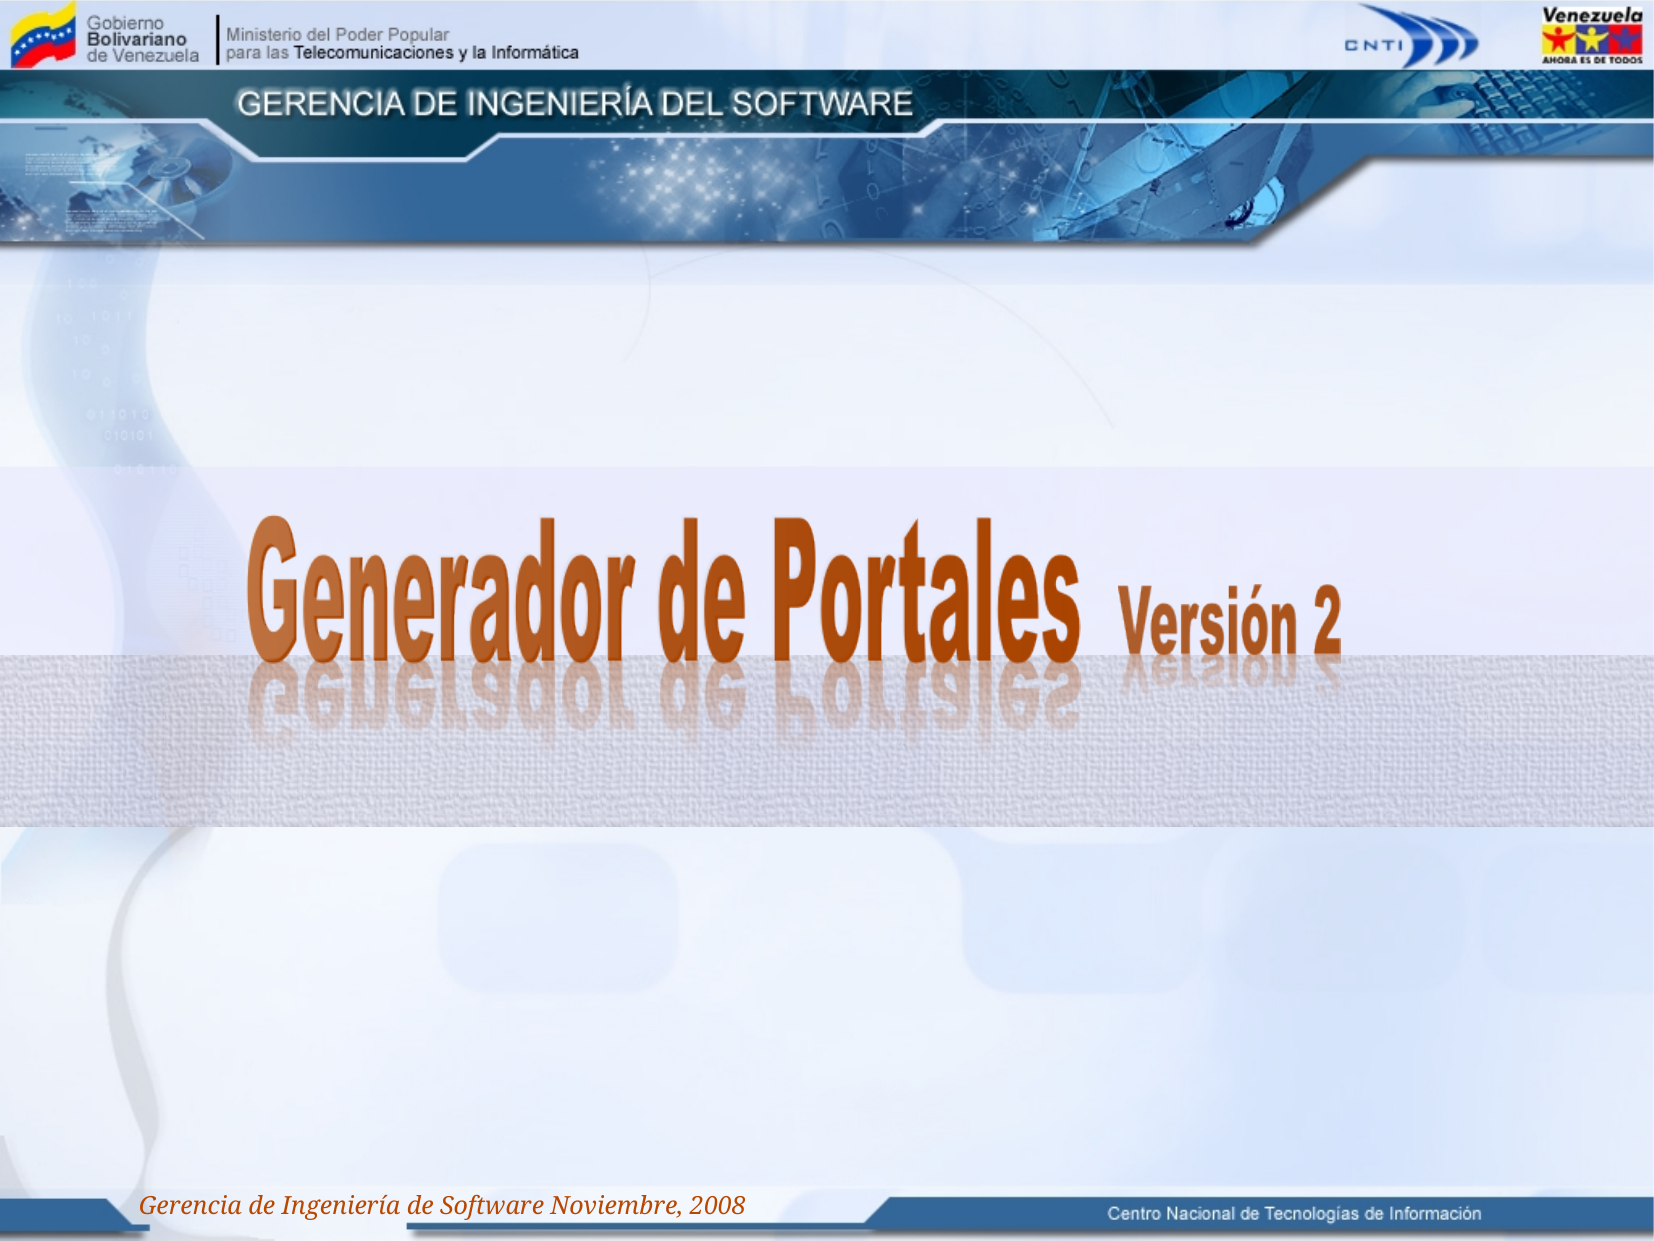

Gerencia de Ingeniería de Software Noviembre, 2008